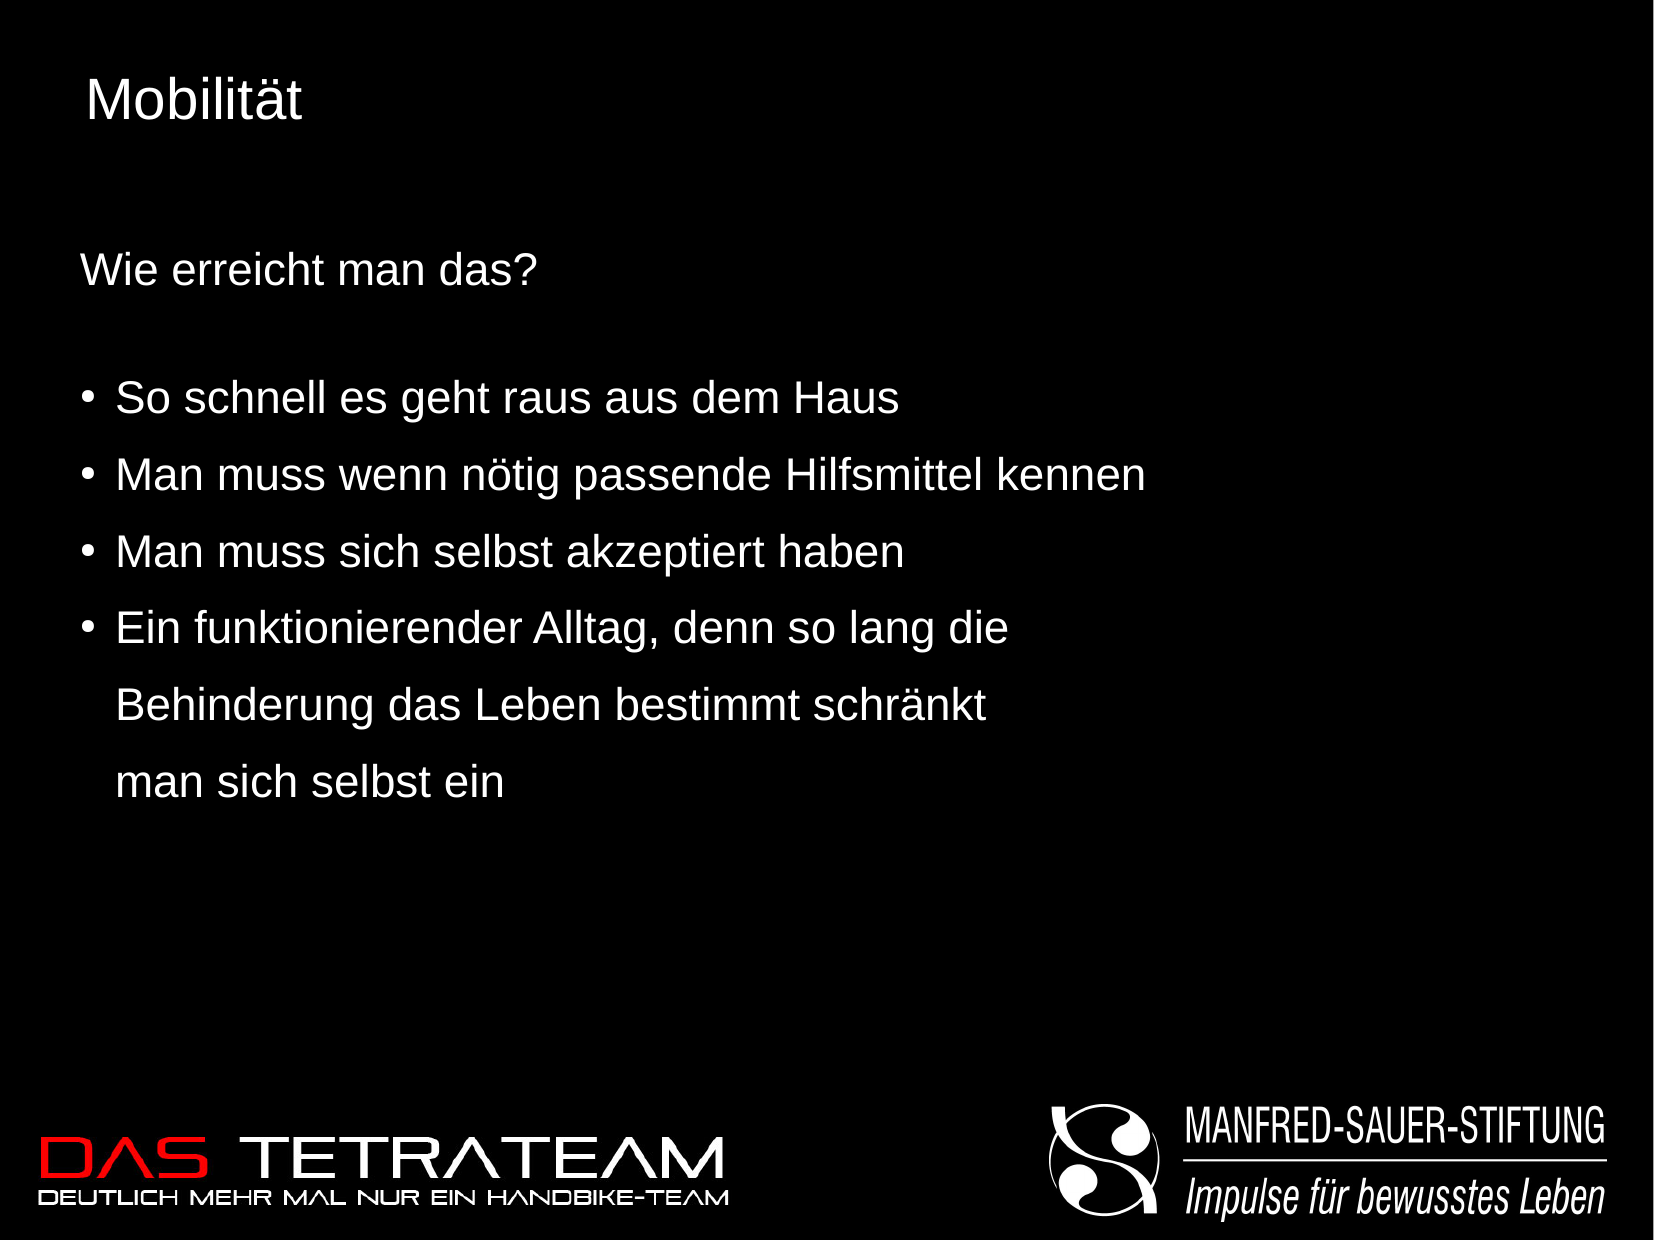

Mobilität
Wie erreicht man das?
So schnell es geht raus aus dem Haus
Man muss wenn nötig passende Hilfsmittel kennen
Man muss sich selbst akzeptiert haben
Ein funktionierender Alltag, denn so lang die Behinderung das Leben bestimmt schränkt
man sich selbst ein